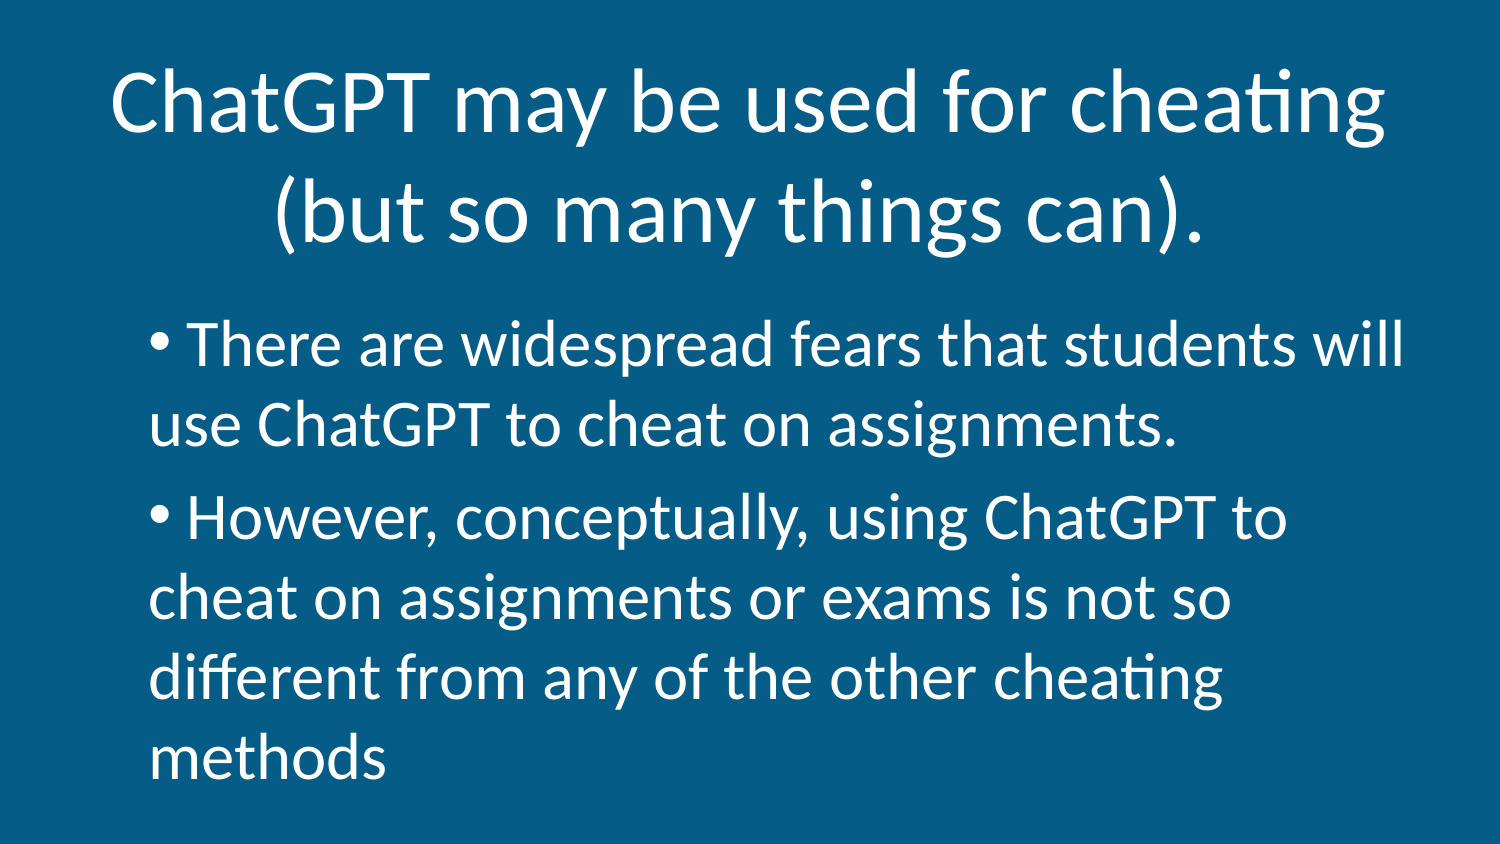

# ChatGPT may be used for cheating (but so many things can).
 There are widespread fears that students will use ChatGPT to cheat on assignments.
 However, conceptually, using ChatGPT to cheat on assignments or exams is not so different from any of the other cheating methods